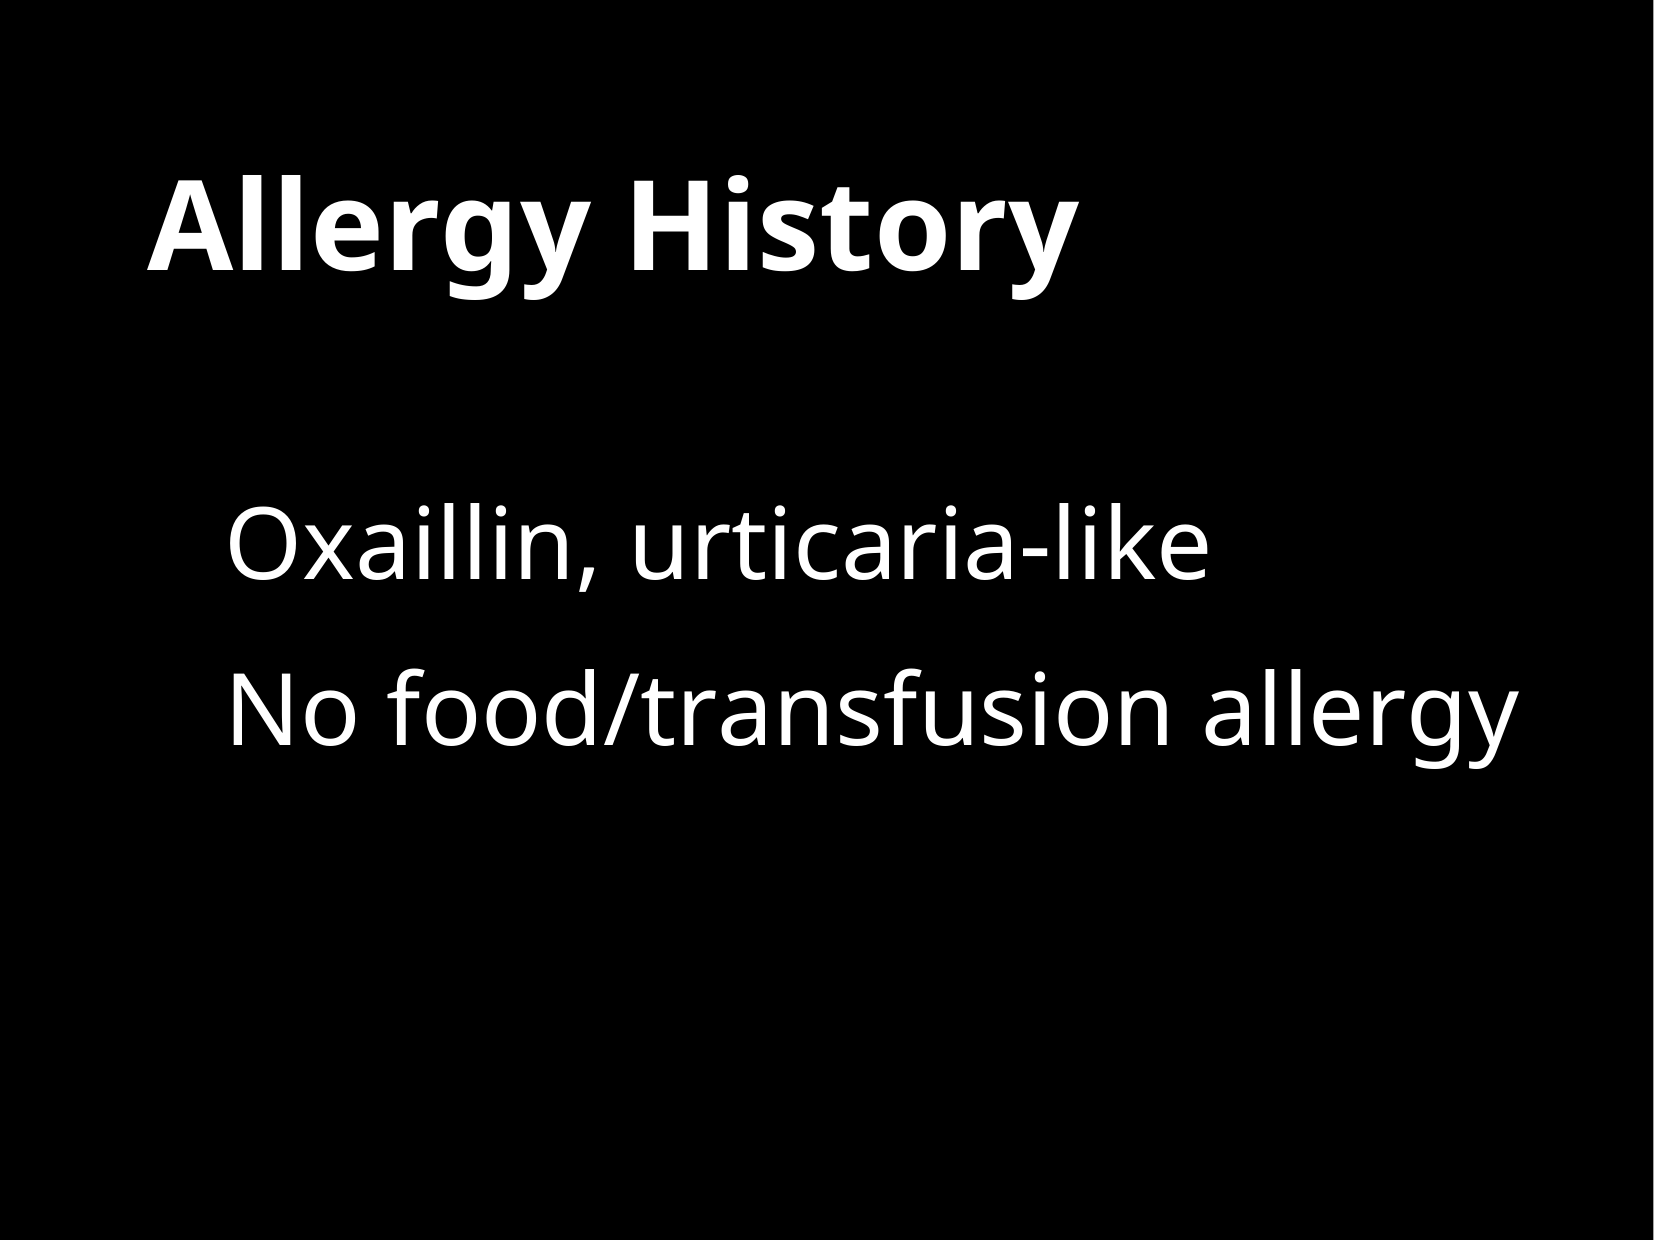

# Allergy History
Oxaillin, urticaria-like
No food/transfusion allergy